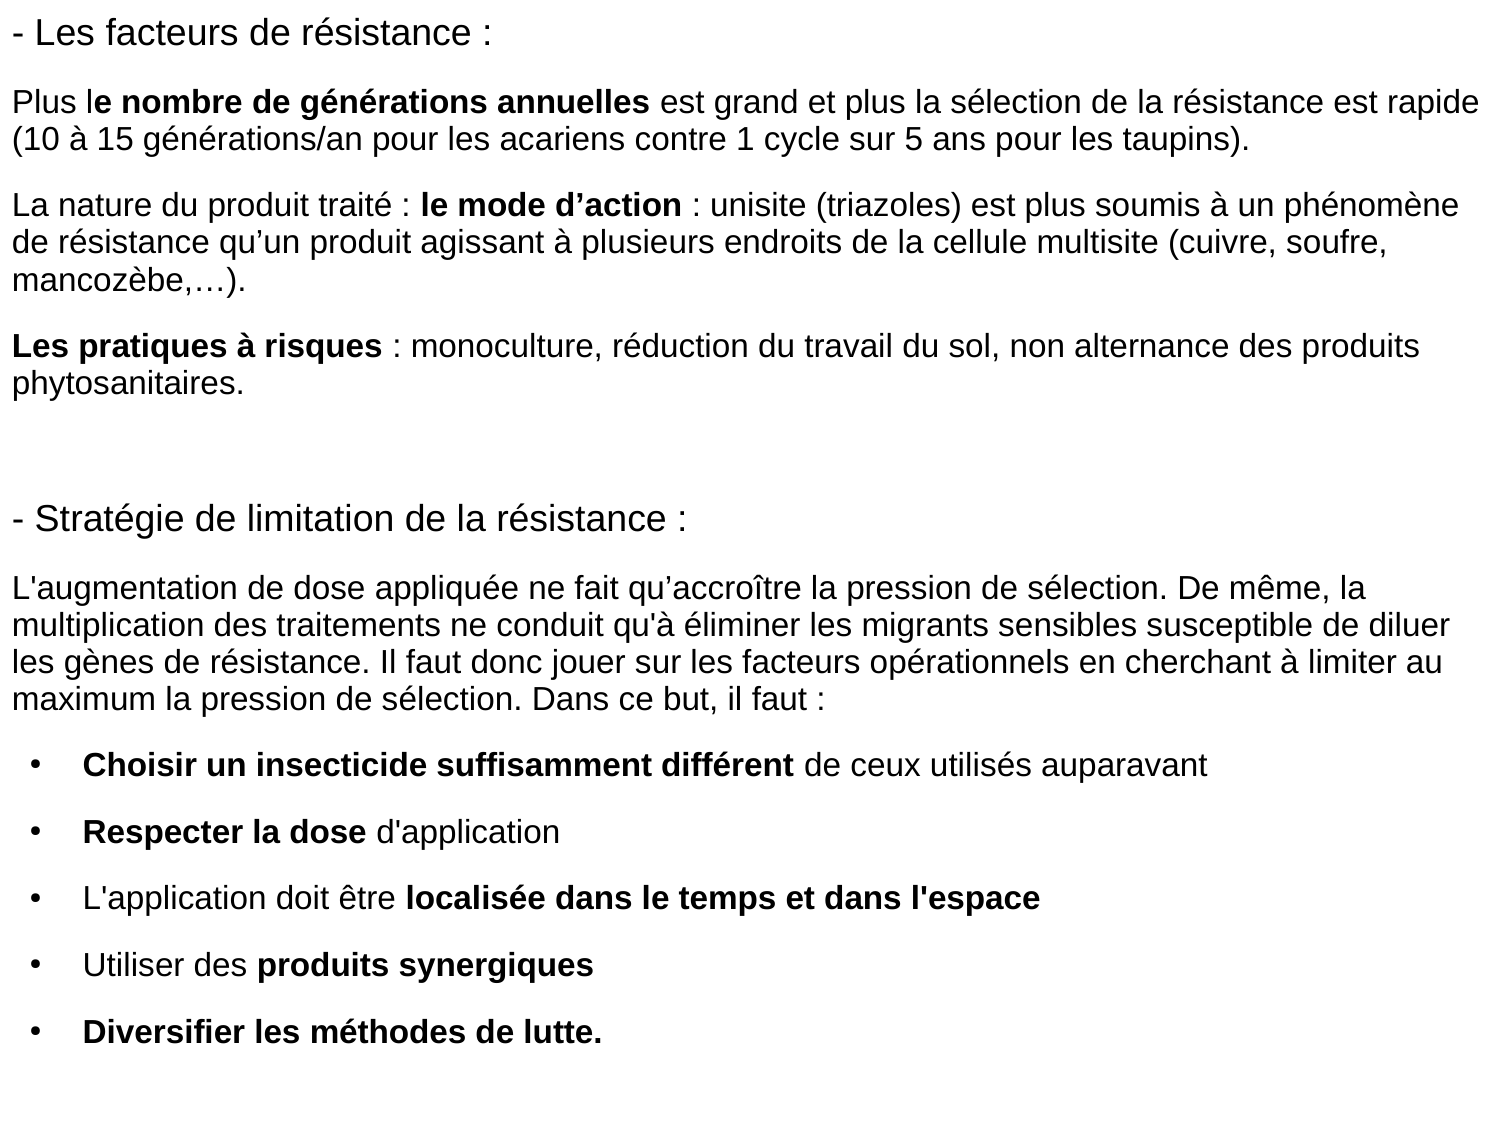

# - Les facteurs de résistance :
Plus le nombre de générations annuelles est grand et plus la sélection de la résistance est rapide (10 à 15 générations/an pour les acariens contre 1 cycle sur 5 ans pour les taupins).
La nature du produit traité : le mode d’action : unisite (triazoles) est plus soumis à un phénomène de résistance qu’un produit agissant à plusieurs endroits de la cellule multisite (cuivre, soufre, mancozèbe,…).
Les pratiques à risques : monoculture, réduction du travail du sol, non alternance des produits phytosanitaires.
- Stratégie de limitation de la résistance :
L'augmentation de dose appliquée ne fait qu’accroître la pression de sélection. De même, la multiplication des traitements ne conduit qu'à éliminer les migrants sensibles susceptible de diluer les gènes de résistance. Il faut donc jouer sur les facteurs opérationnels en cherchant à limiter au maximum la pression de sélection. Dans ce but, il faut :
Choisir un insecticide suffisamment différent de ceux utilisés auparavant
Respecter la dose d'application
L'application doit être localisée dans le temps et dans l'espace
Utiliser des produits synergiques
Diversifier les méthodes de lutte.